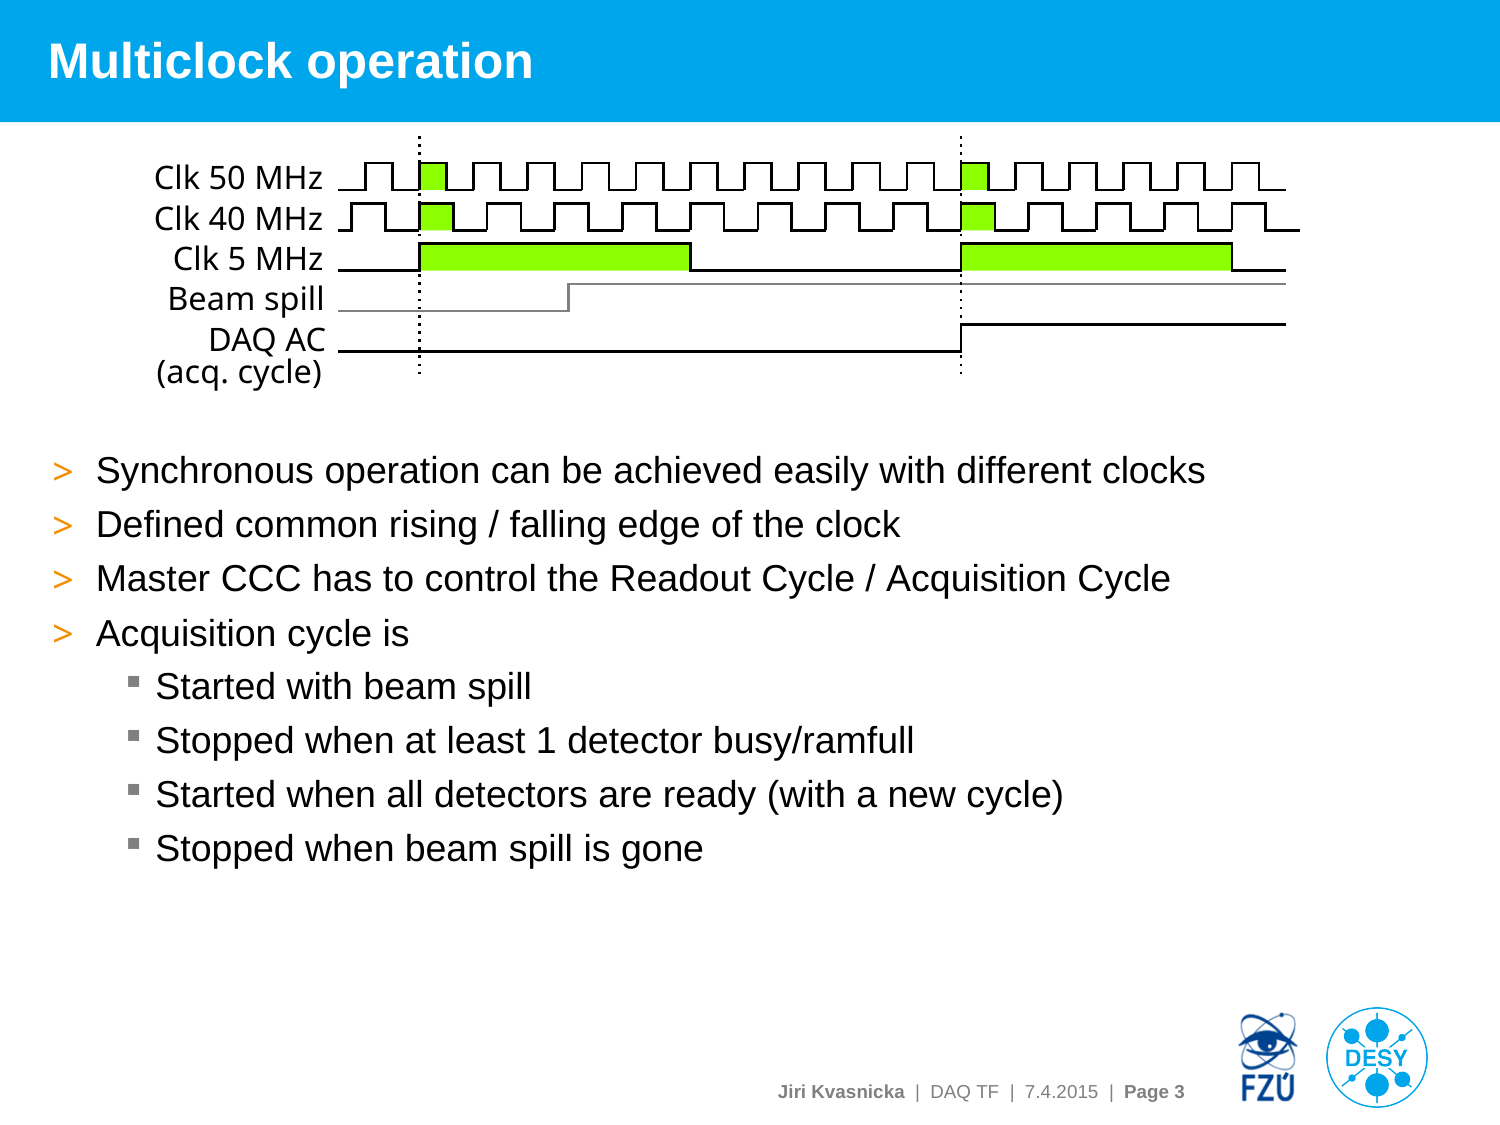

# Multiclock operation
Synchronous operation can be achieved easily with different clocks
Defined common rising / falling edge of the clock
Master CCC has to control the Readout Cycle / Acquisition Cycle
Acquisition cycle is
Started with beam spill
Stopped when at least 1 detector busy/ramfull
Started when all detectors are ready (with a new cycle)
Stopped when beam spill is gone